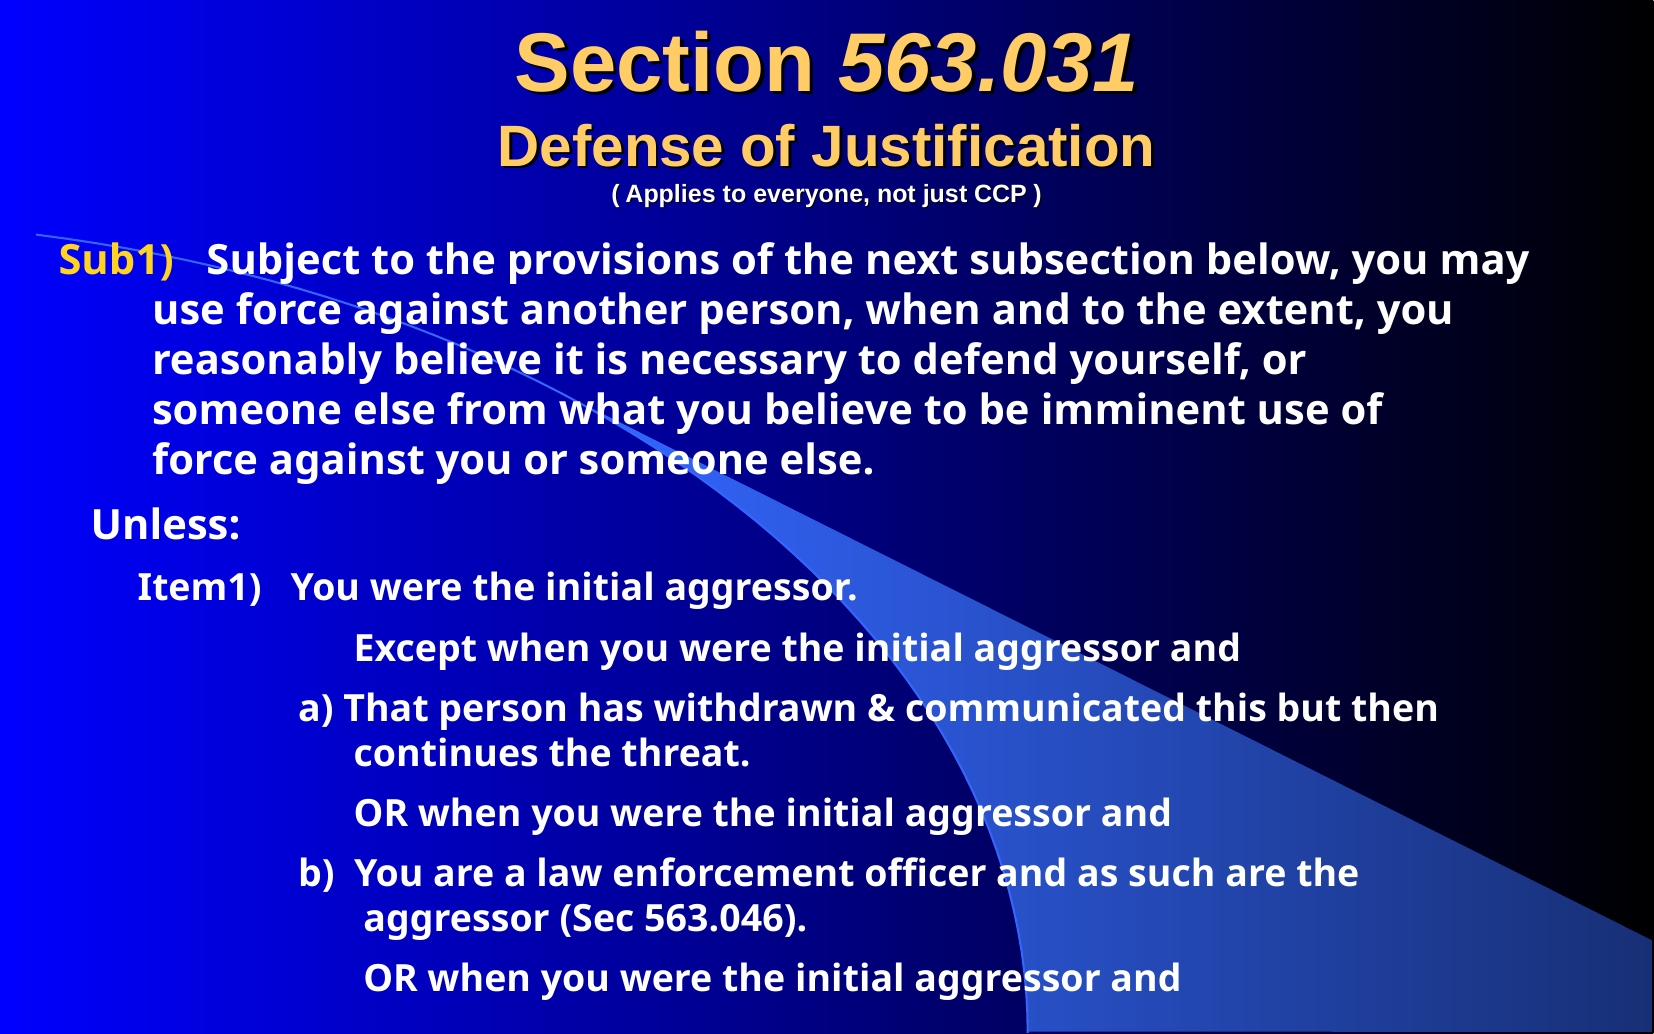

# Section 563.031 Defense of Justification ( Applies to everyone, not just CCP )
Sub1) Subject to the provisions of the next subsection below, you may 			use force against another person, when and to the extent, you 				reasonably believe it is necessary to defend yourself, or 						someone else from what you believe to be imminent use of 					force against you or someone else.
 Unless:
 Item1) You were the initial aggressor.
 			Except when you were the initial aggressor and
 		 a) That person has withdrawn & communicated this but then 						continues the threat.
 		OR when you were the initial aggressor and
 		 b) You are a law enforcement officer and as such are the 							 aggressor (Sec 563.046).
 		 OR when you were the initial aggressor and